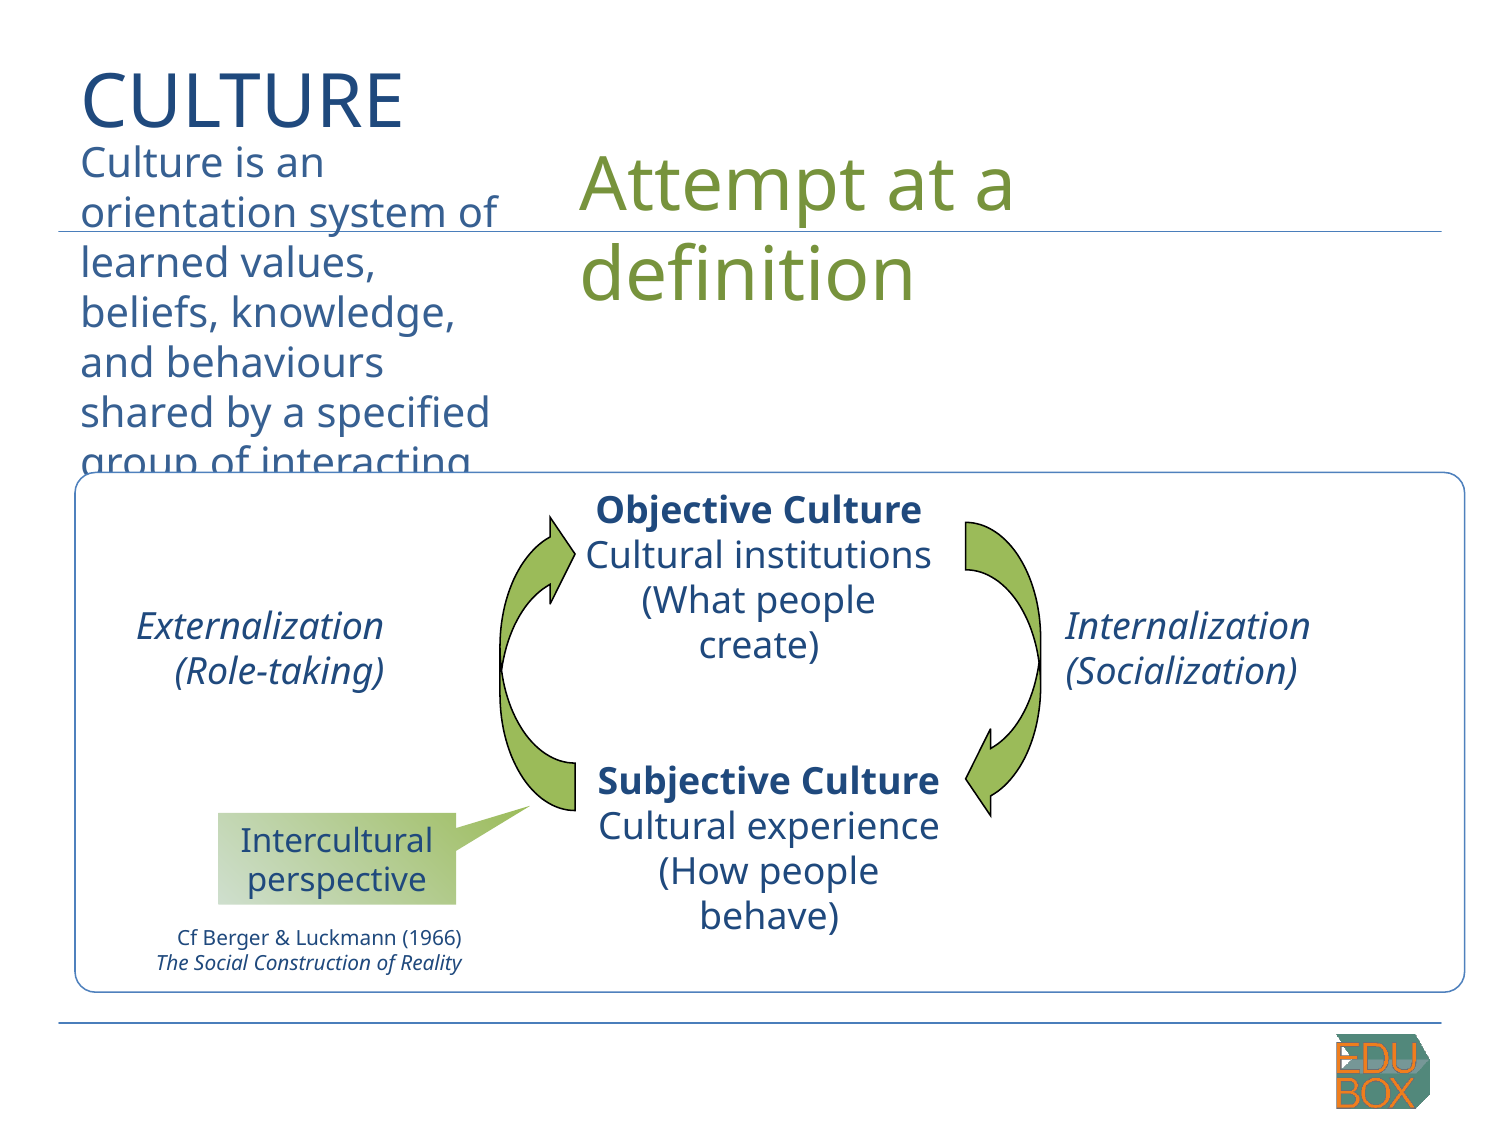

CULTURE
# Culture is an orientation system of learned values, beliefs, knowledge, and behaviours shared by a specified group of interacting people.
Attempt at a definition
Cf Berger & Luckmann (1966)
The Social Construction of Reality
Objective Culture Cultural institutions
(What people create)
Externalization
(Role-taking)
Internalization
(Socialization)
Subjective Culture Cultural experience
(How people behave)
Intercultural perspective